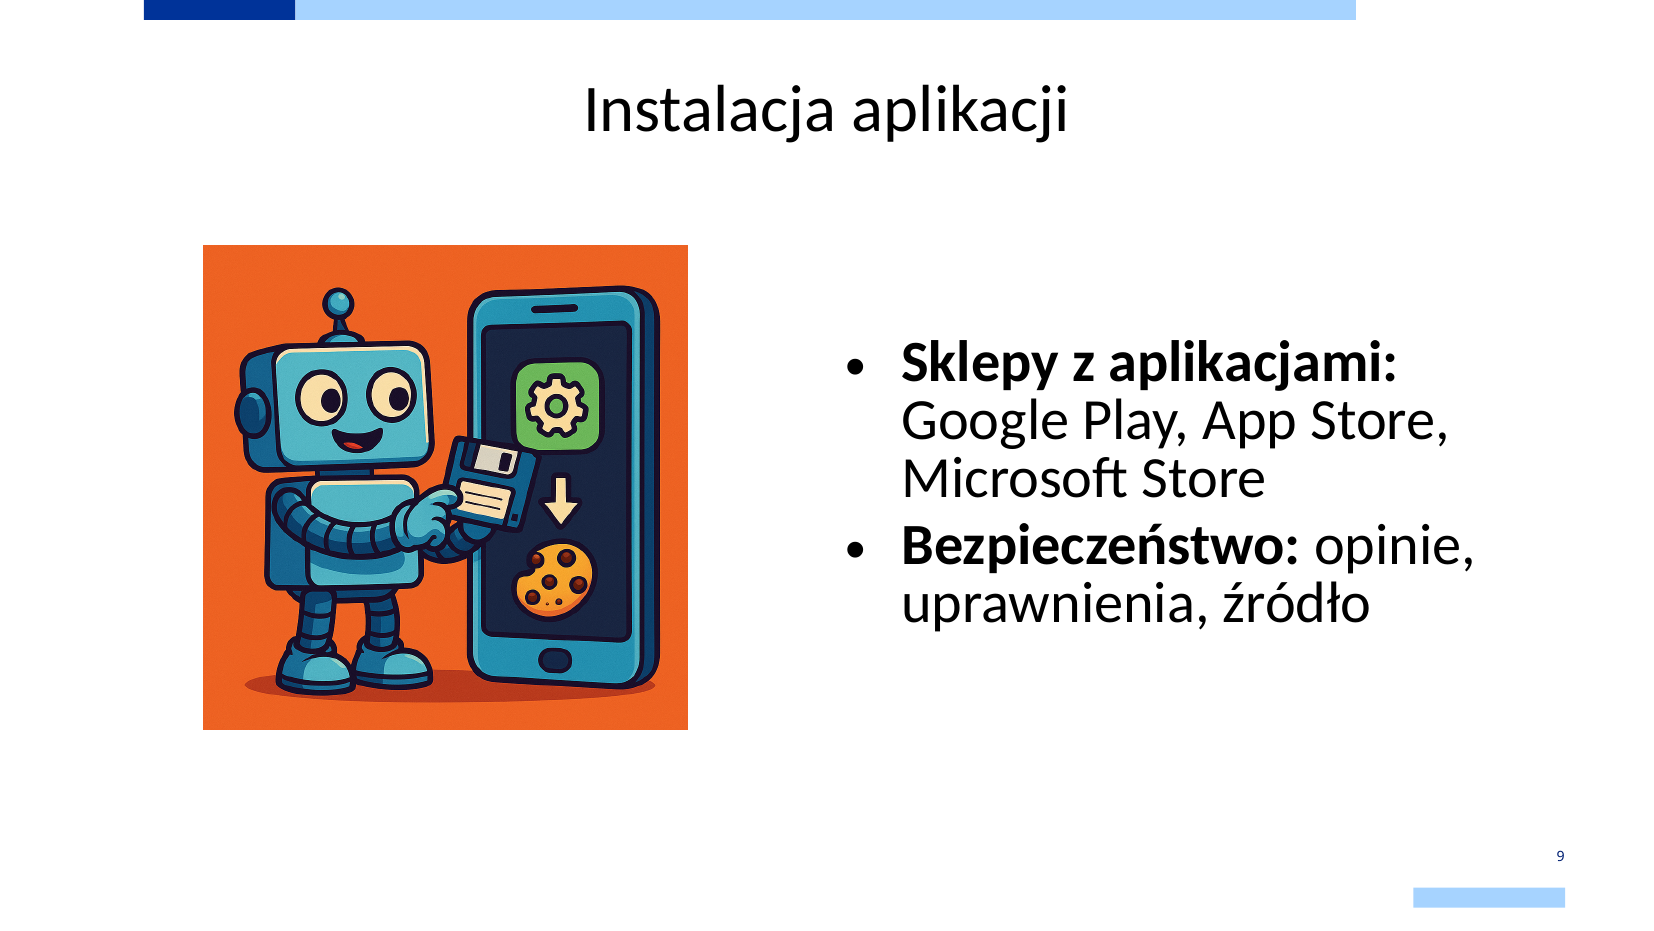

# Instalacja aplikacji
Sklepy z aplikacjami: Google Play, App Store, Microsoft Store
Bezpieczeństwo: opinie, uprawnienia, źródło